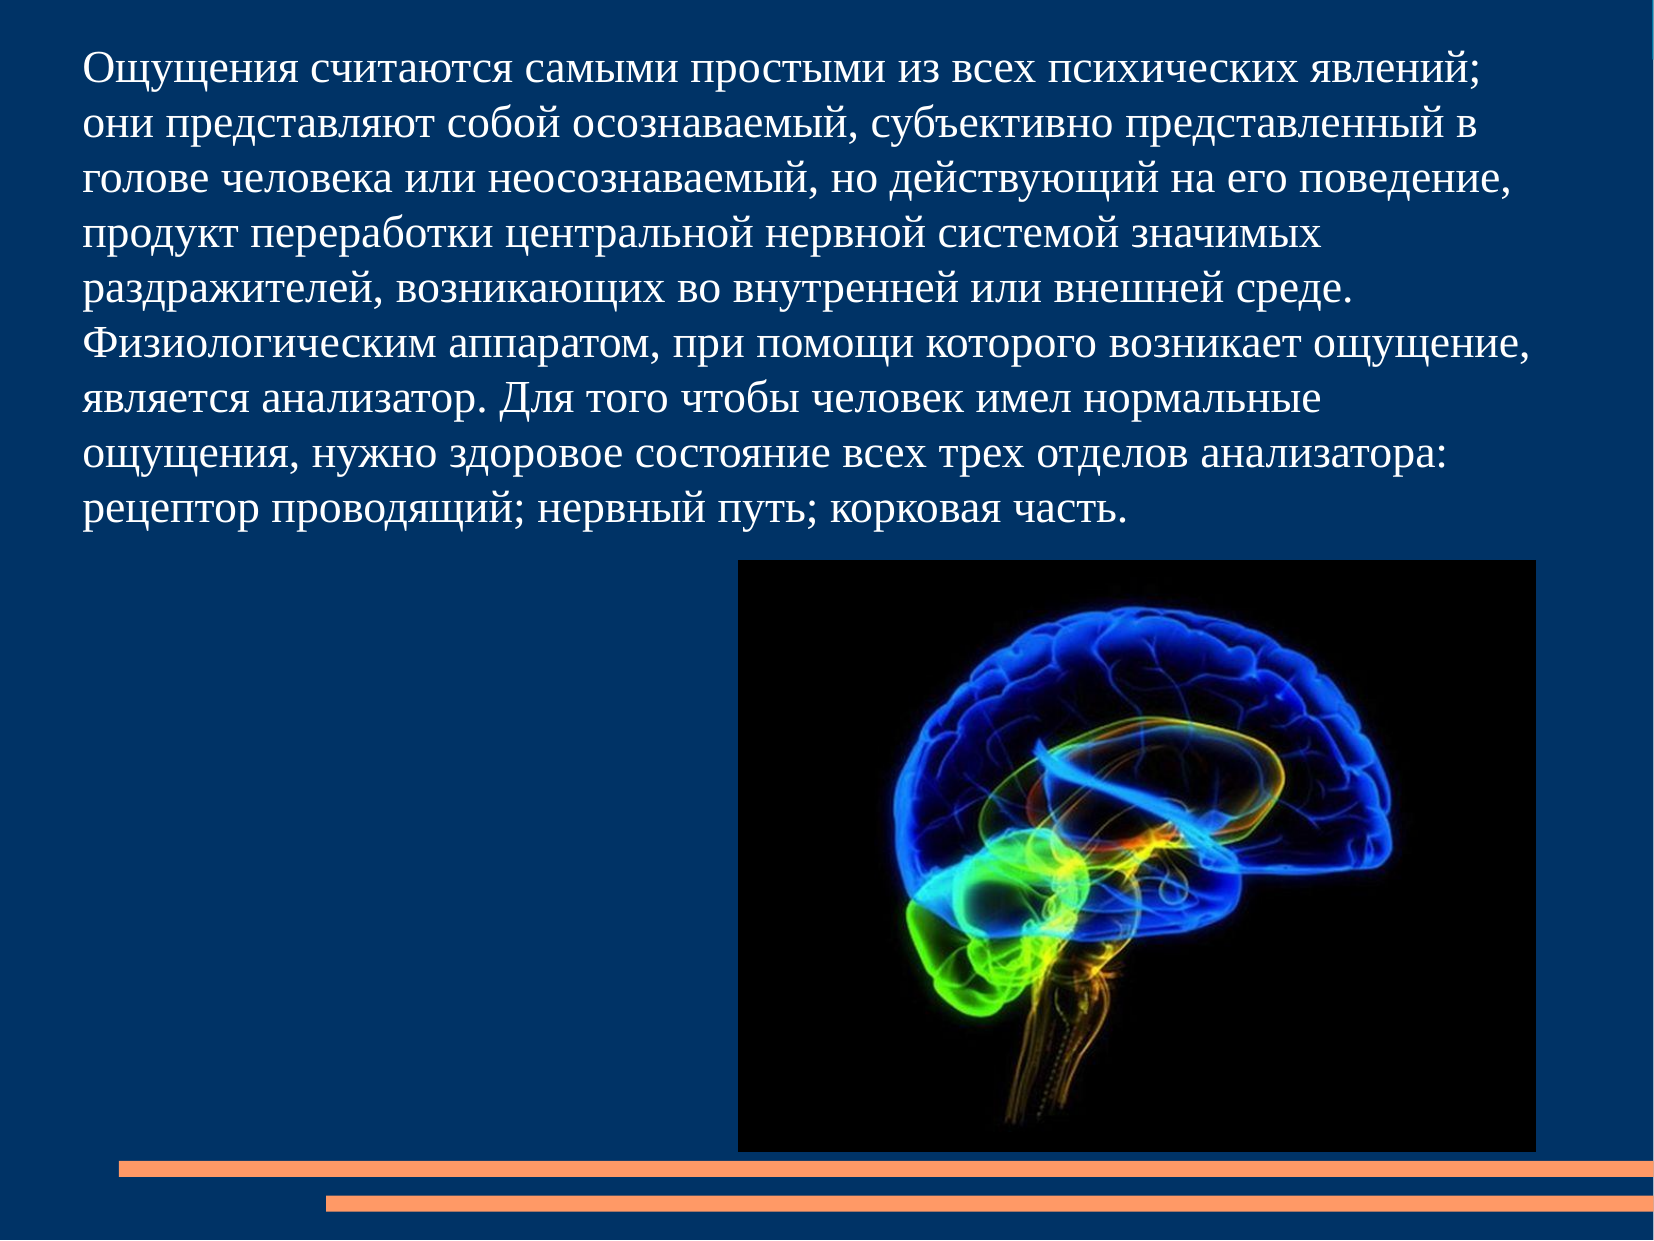

Ощущения считаются самыми простыми из всех психических явлений; они представляют собой осознаваемый, субъективно представленный в голове человека или неосознаваемый, но действующий на его поведение, продукт переработки центральной нервной системой значимых раздражителей, возникающих во внутренней или внешней среде. Физиологическим аппаратом, при помощи которого возникает ощущение, является анализатор. Для того чтобы человек имел нормальные ощущения, нужно здоровое состояние всех трех отделов анализатора: рецептор проводящий; нервный путь; корковая часть.